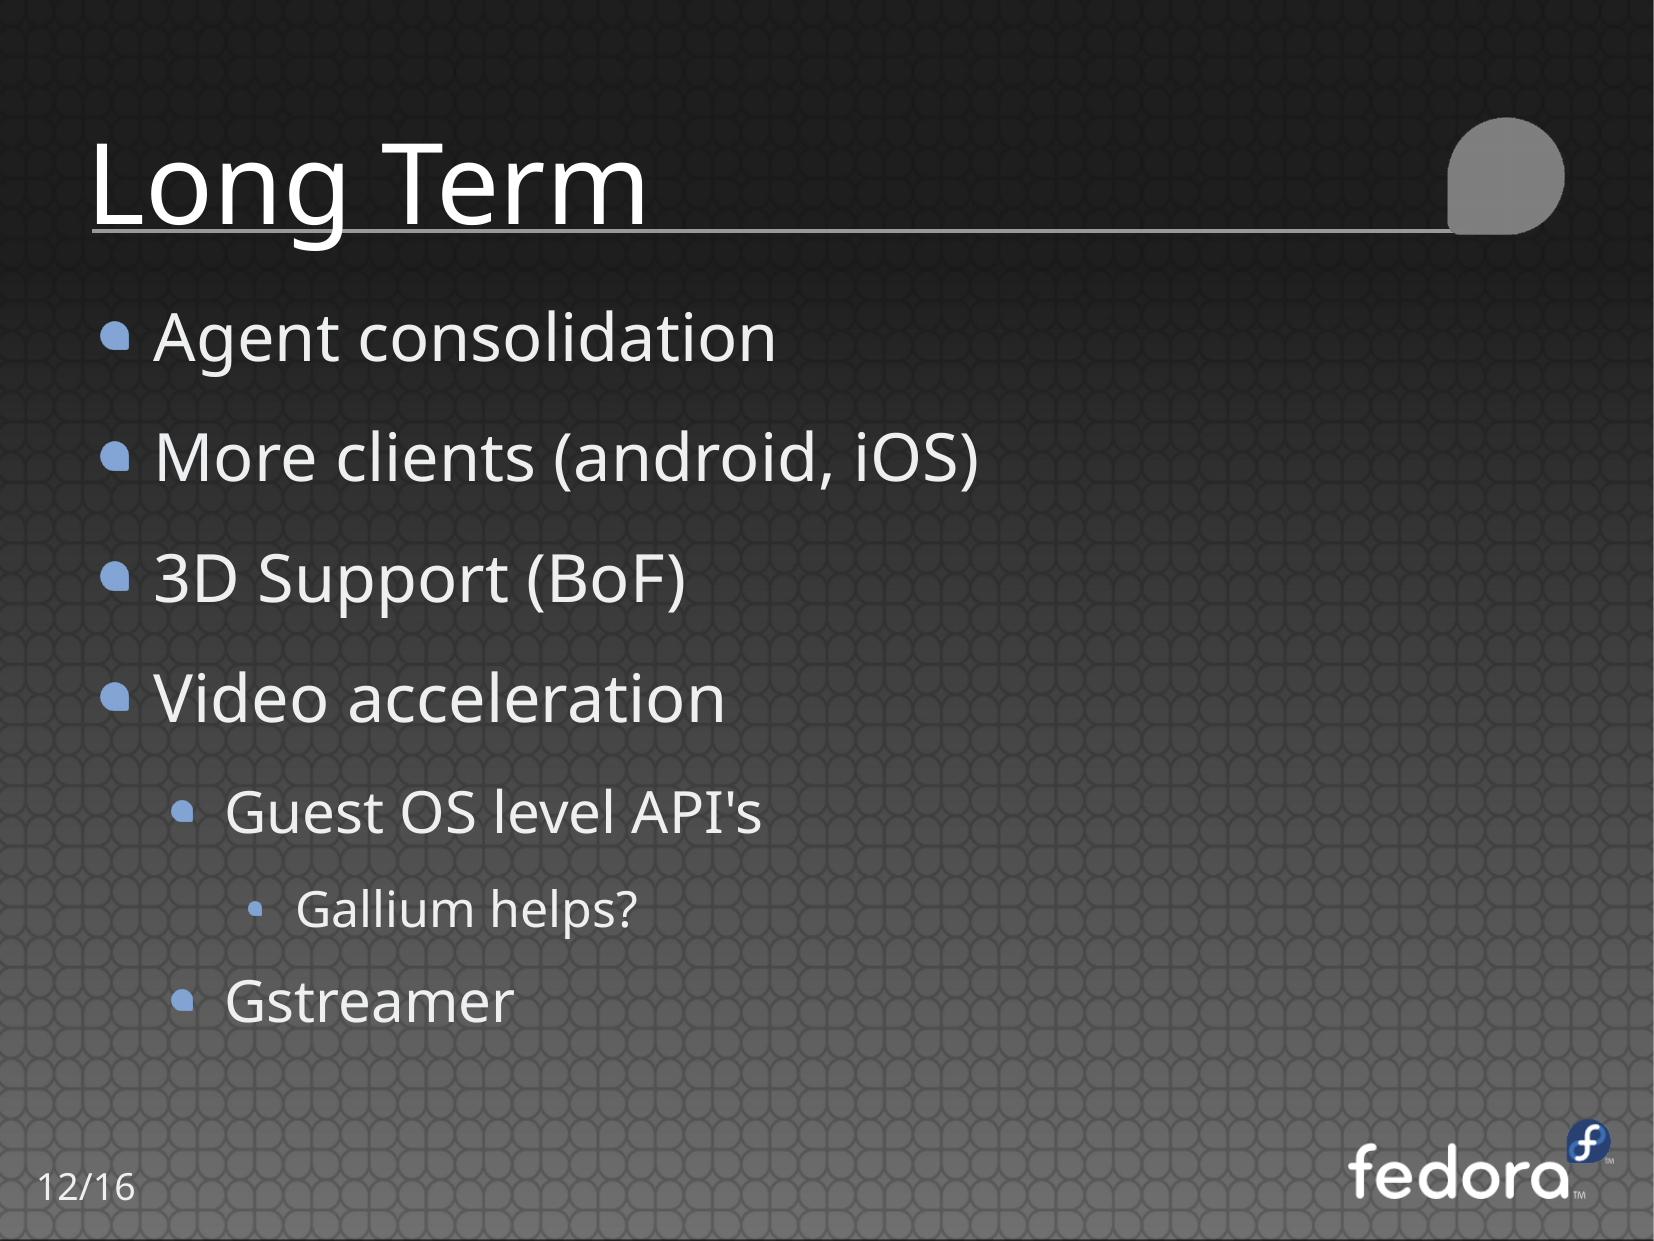

# Long Term
Agent consolidation
More clients (android, iOS)
3D Support (BoF)
Video acceleration
Guest OS level API's
Gallium helps?
Gstreamer